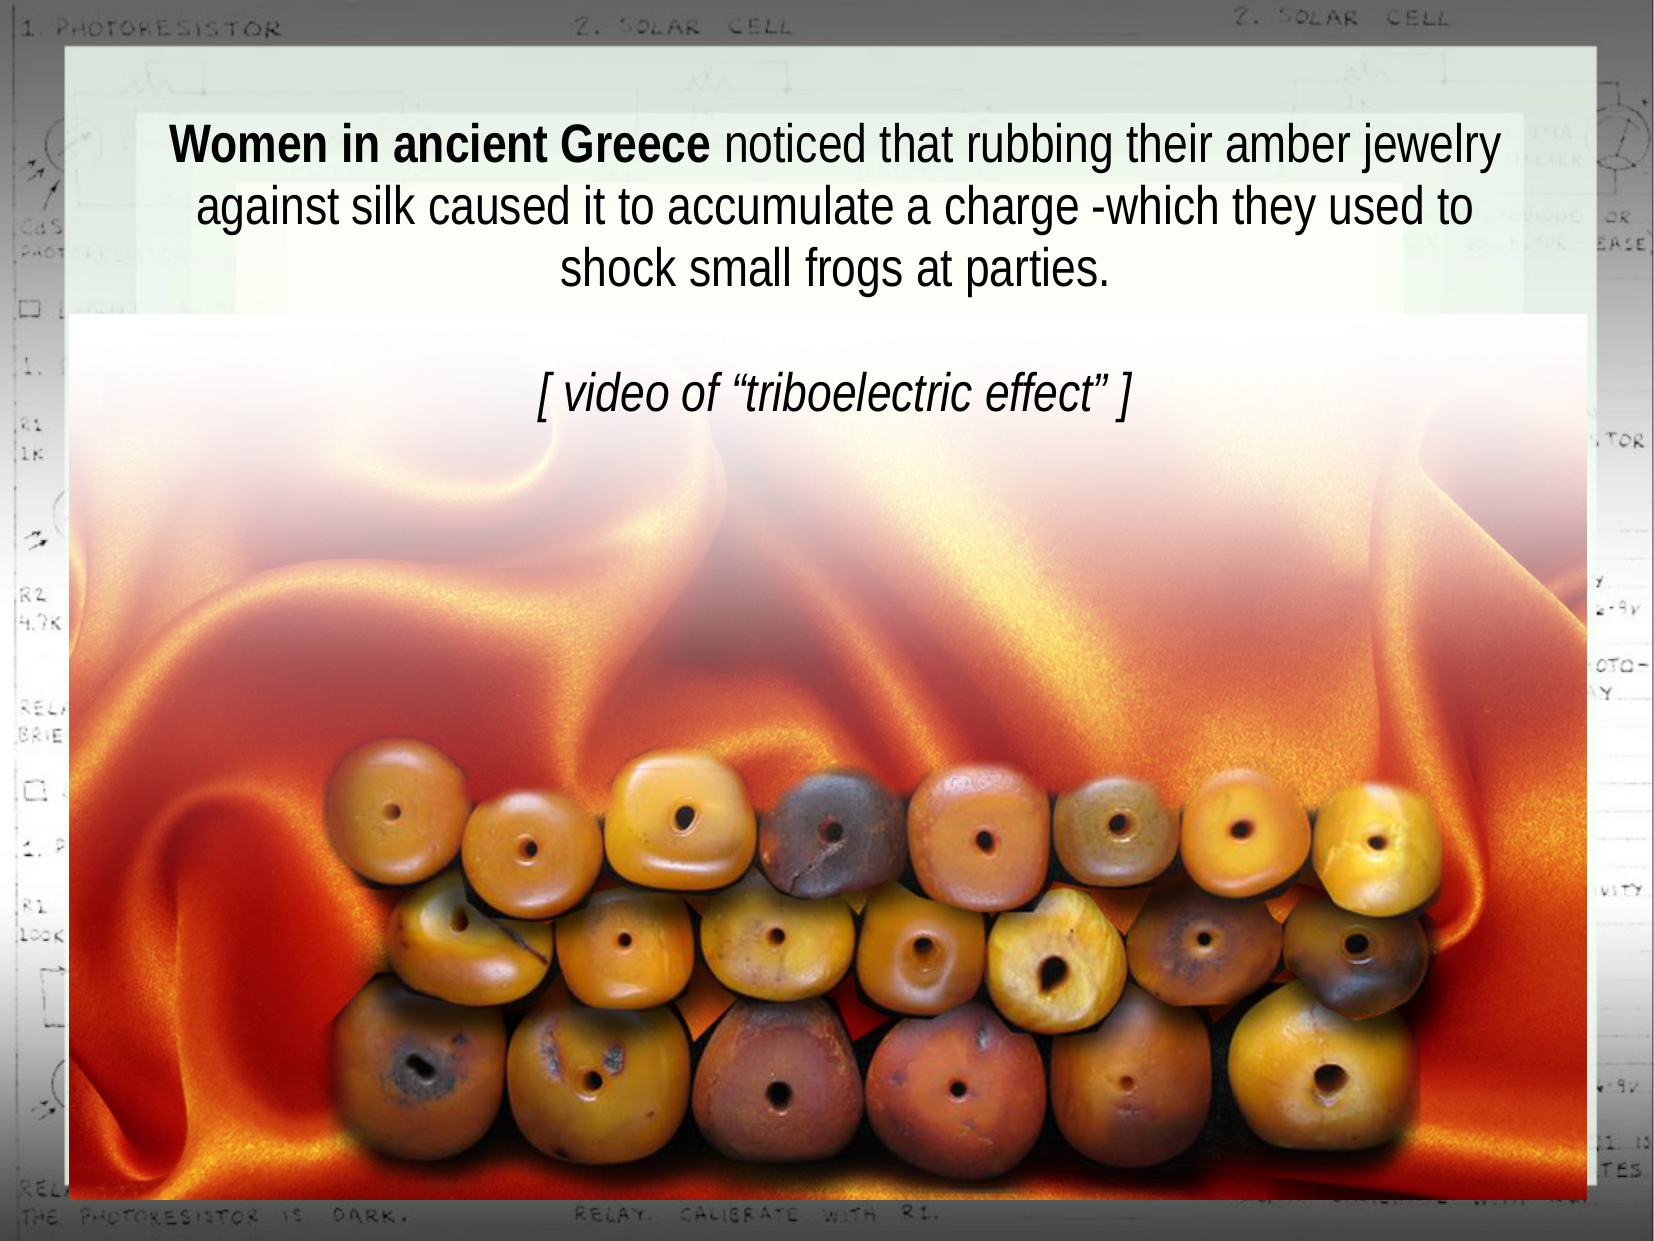

# Women in ancient Greece noticed that rubbing their amber jewelry against silk caused it to accumulate a charge -which they used to shock small frogs at parties. [ video of “triboelectric effect” ]